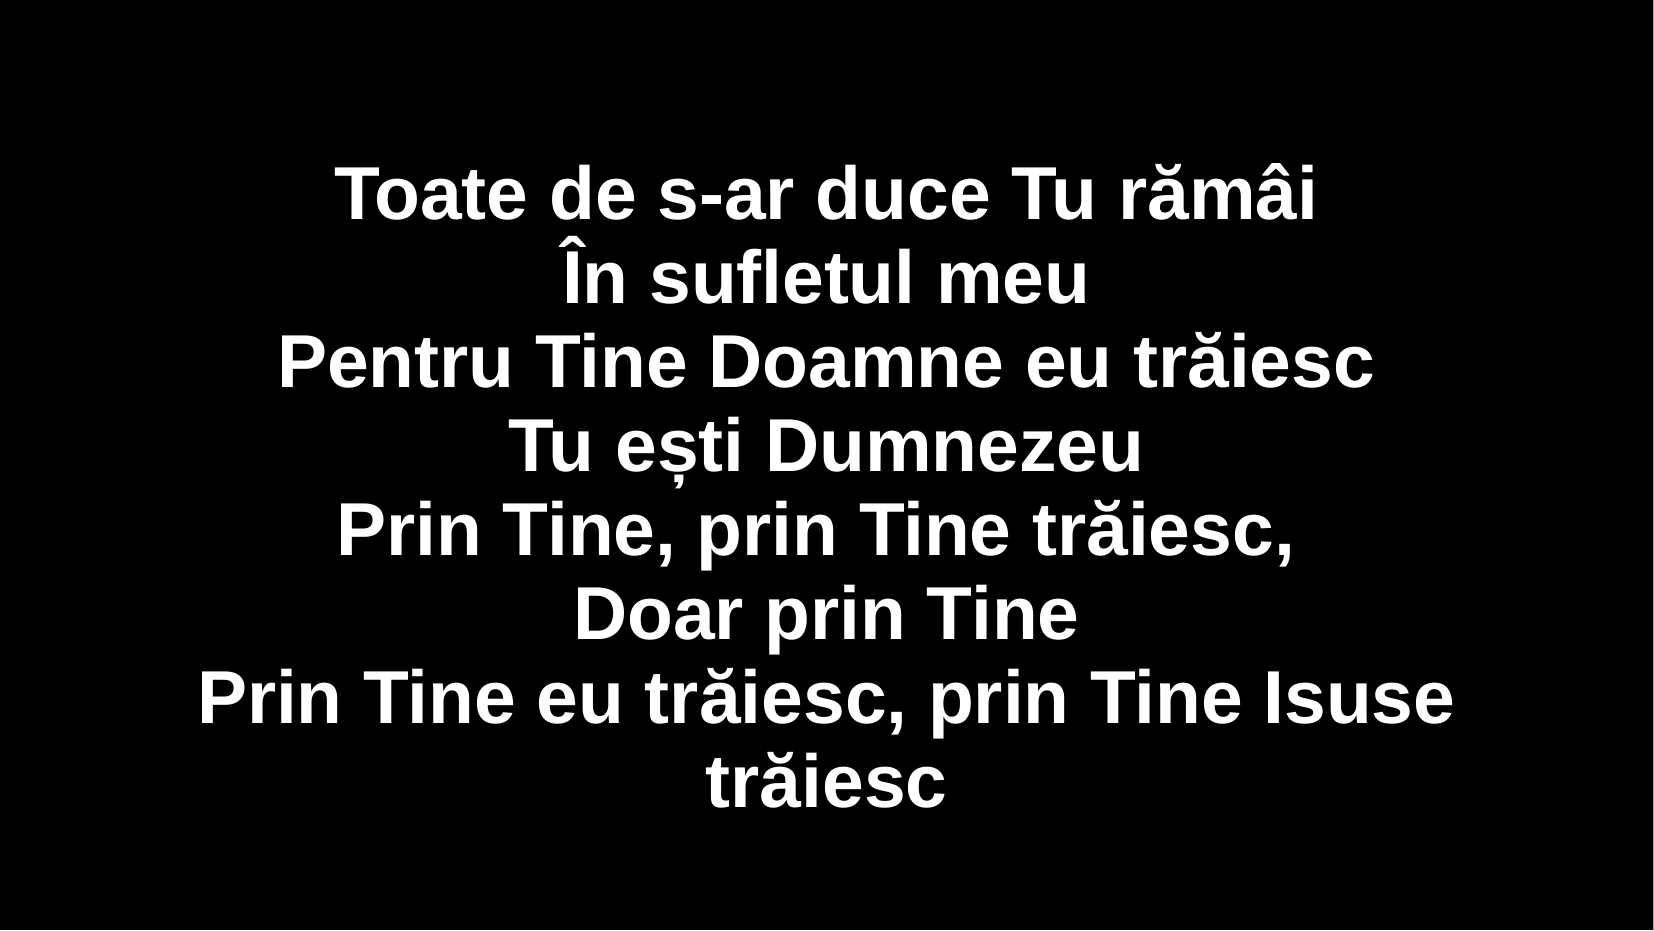

Toate de s-ar duce Tu rămâi
În sufletul meu
Pentru Tine Doamne eu trăiesc
Tu ești Dumnezeu
Prin Tine, prin Tine trăiesc,
Doar prin Tine
Prin Tine eu trăiesc, prin Tine Isuse trăiesc